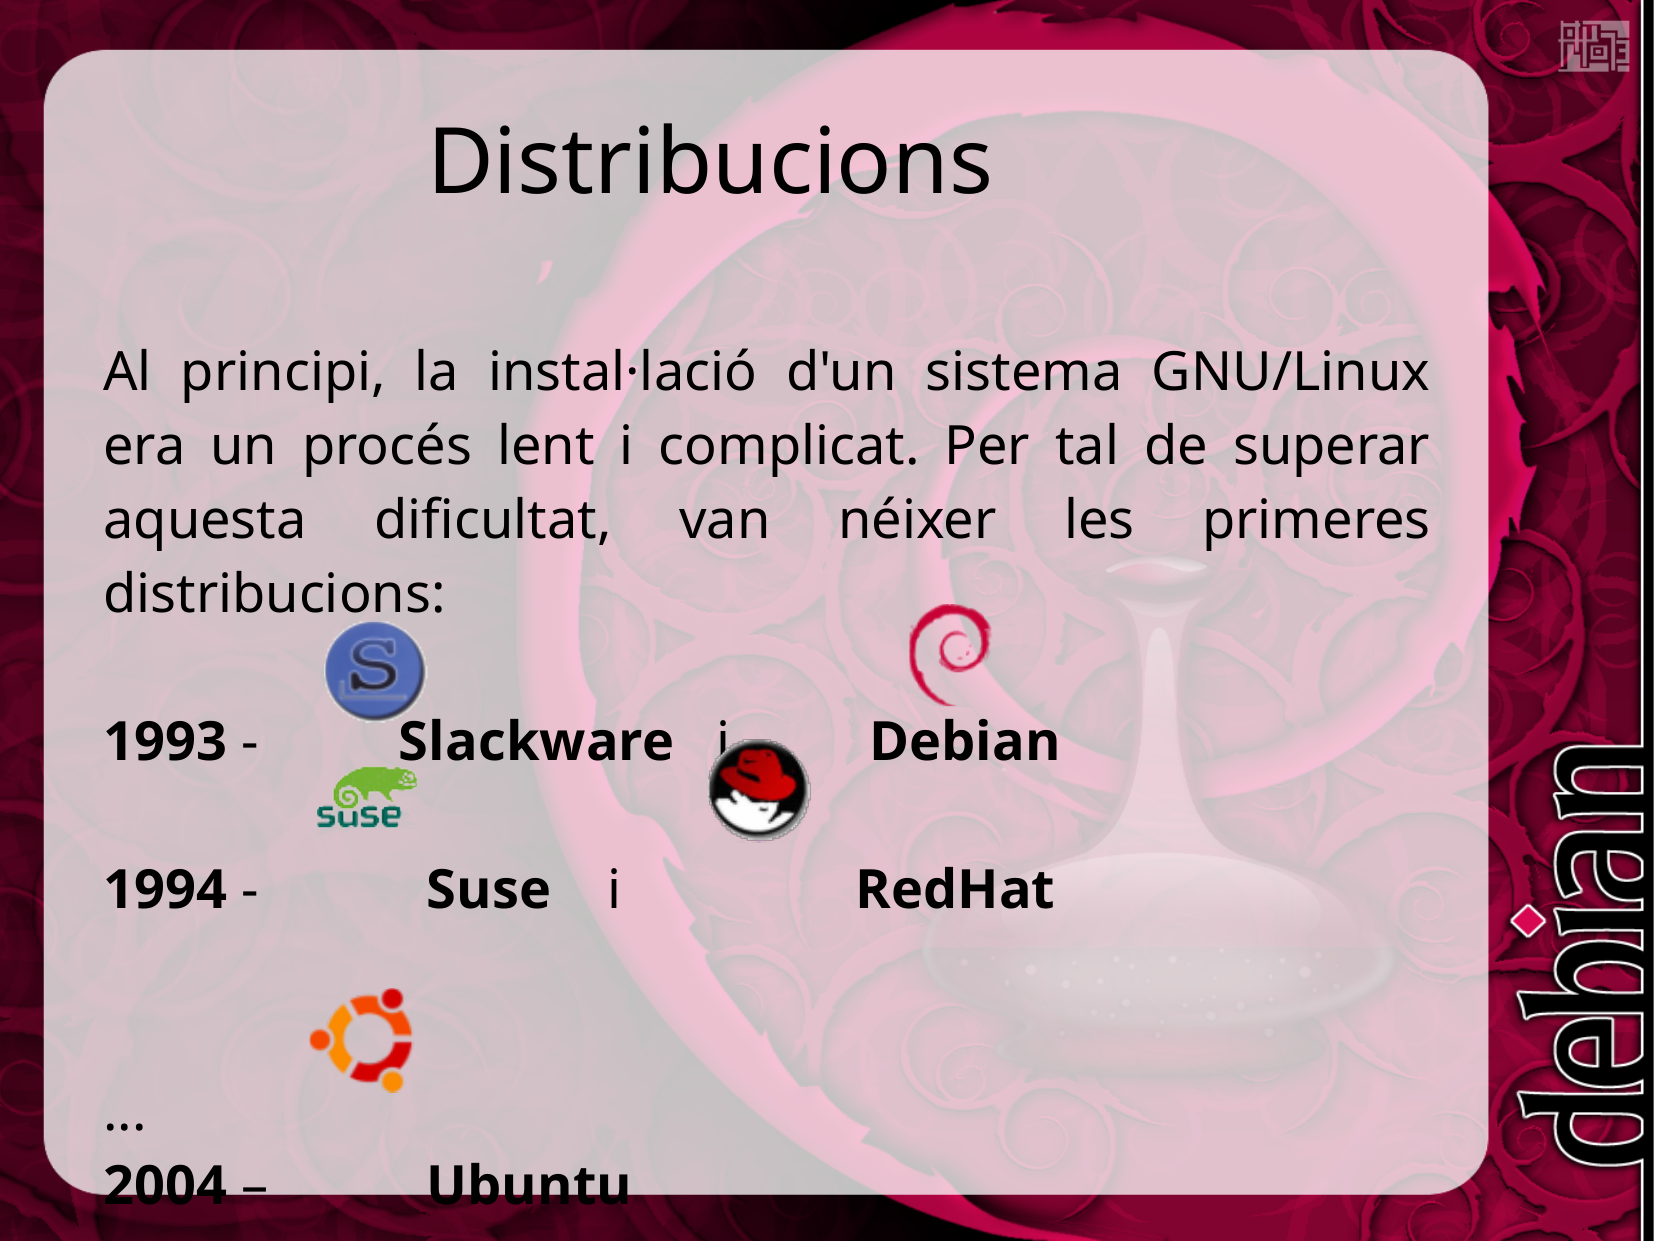

Distribucions
Al principi, la instal·lació d'un sistema GNU/Linux era un procés lent i complicat. Per tal de superar aquesta dificultat, van néixer les primeres distribucions:
1993 - Slackware i		 Debian
1994 - 		 Suse i 			 RedHat
...
2004 – 		 Ubuntu